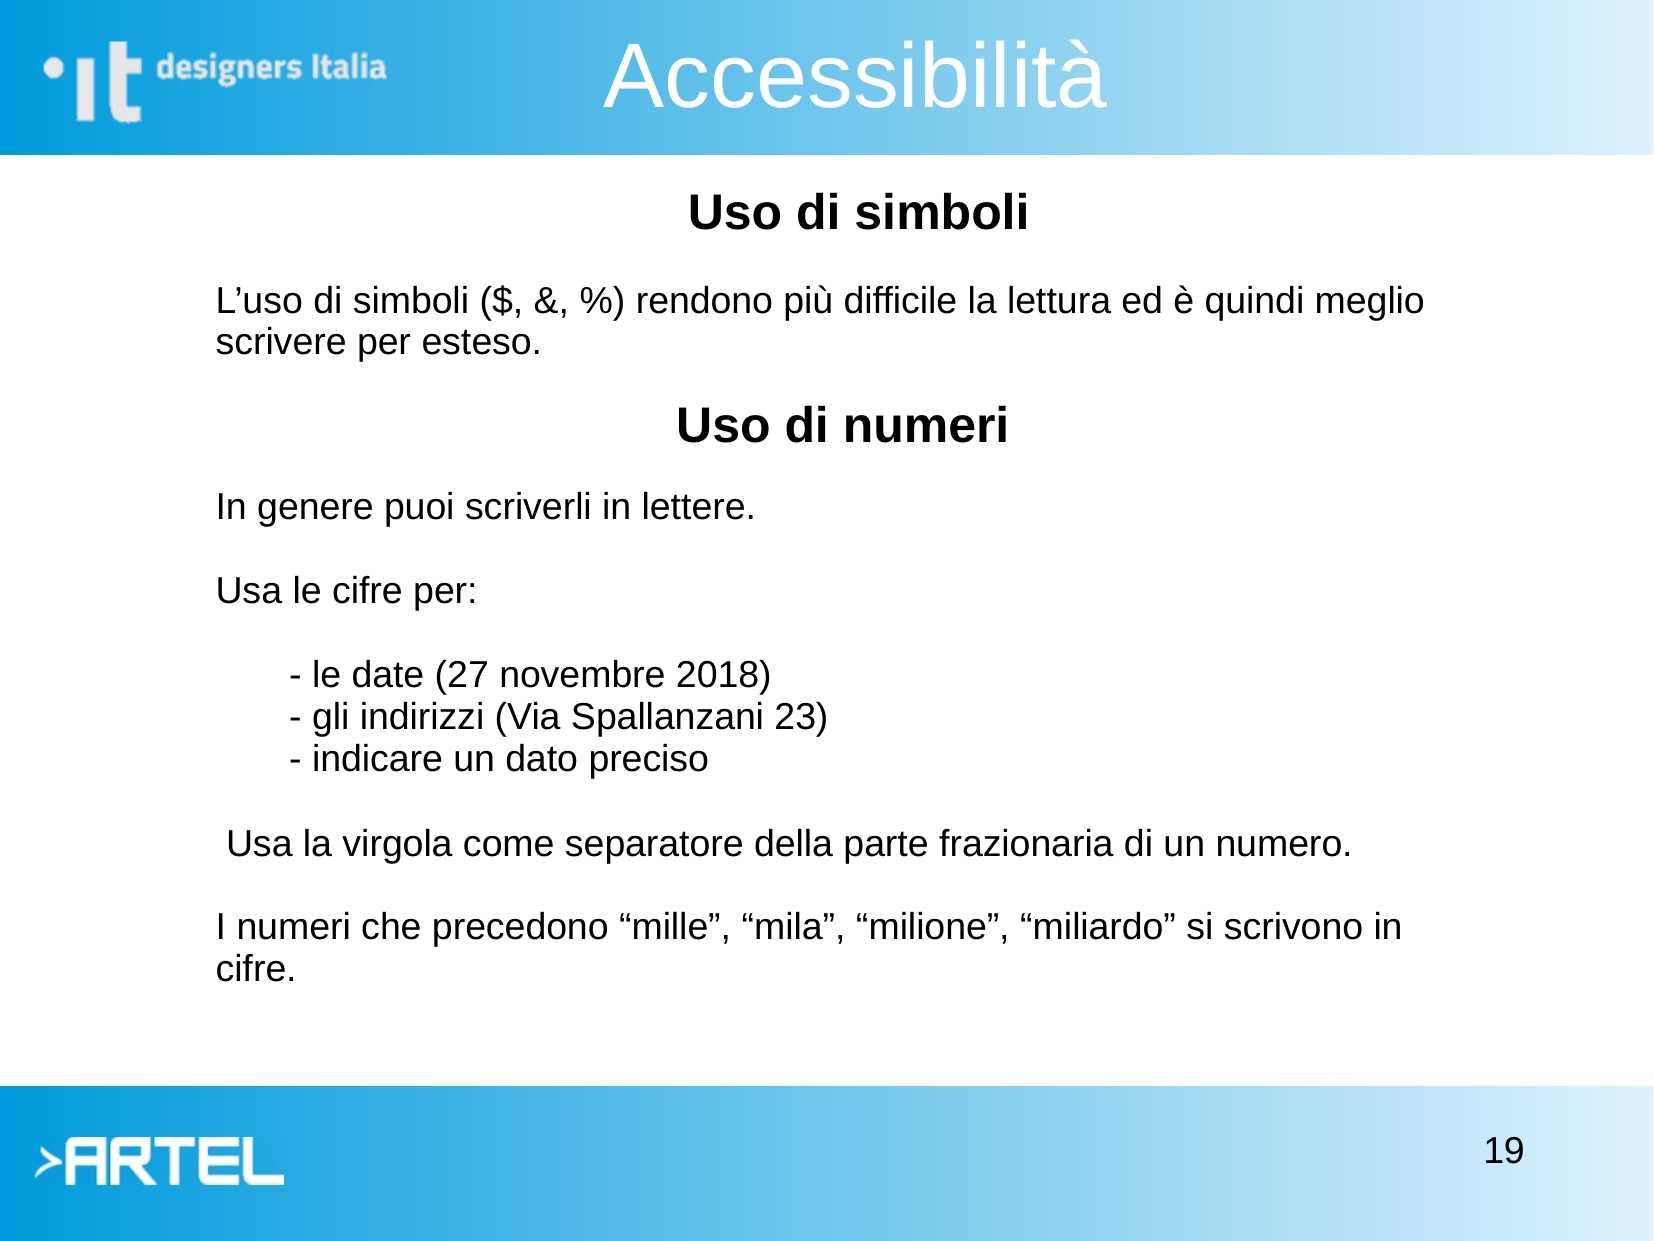

# Accessibilità
Uso di simboli
L’uso di simboli ($, &, %) rendono più difficile la lettura ed è quindi meglio scrivere per esteso.
Uso di numeri
In genere puoi scriverli in lettere.
Usa le cifre per:
 - le date (27 novembre 2018)
 - gli indirizzi (Via Spallanzani 23)
 - indicare un dato preciso
 Usa la virgola come separatore della parte frazionaria di un numero.
I numeri che precedono “mille”, “mila”, “milione”, “miliardo” si scrivono in cifre.